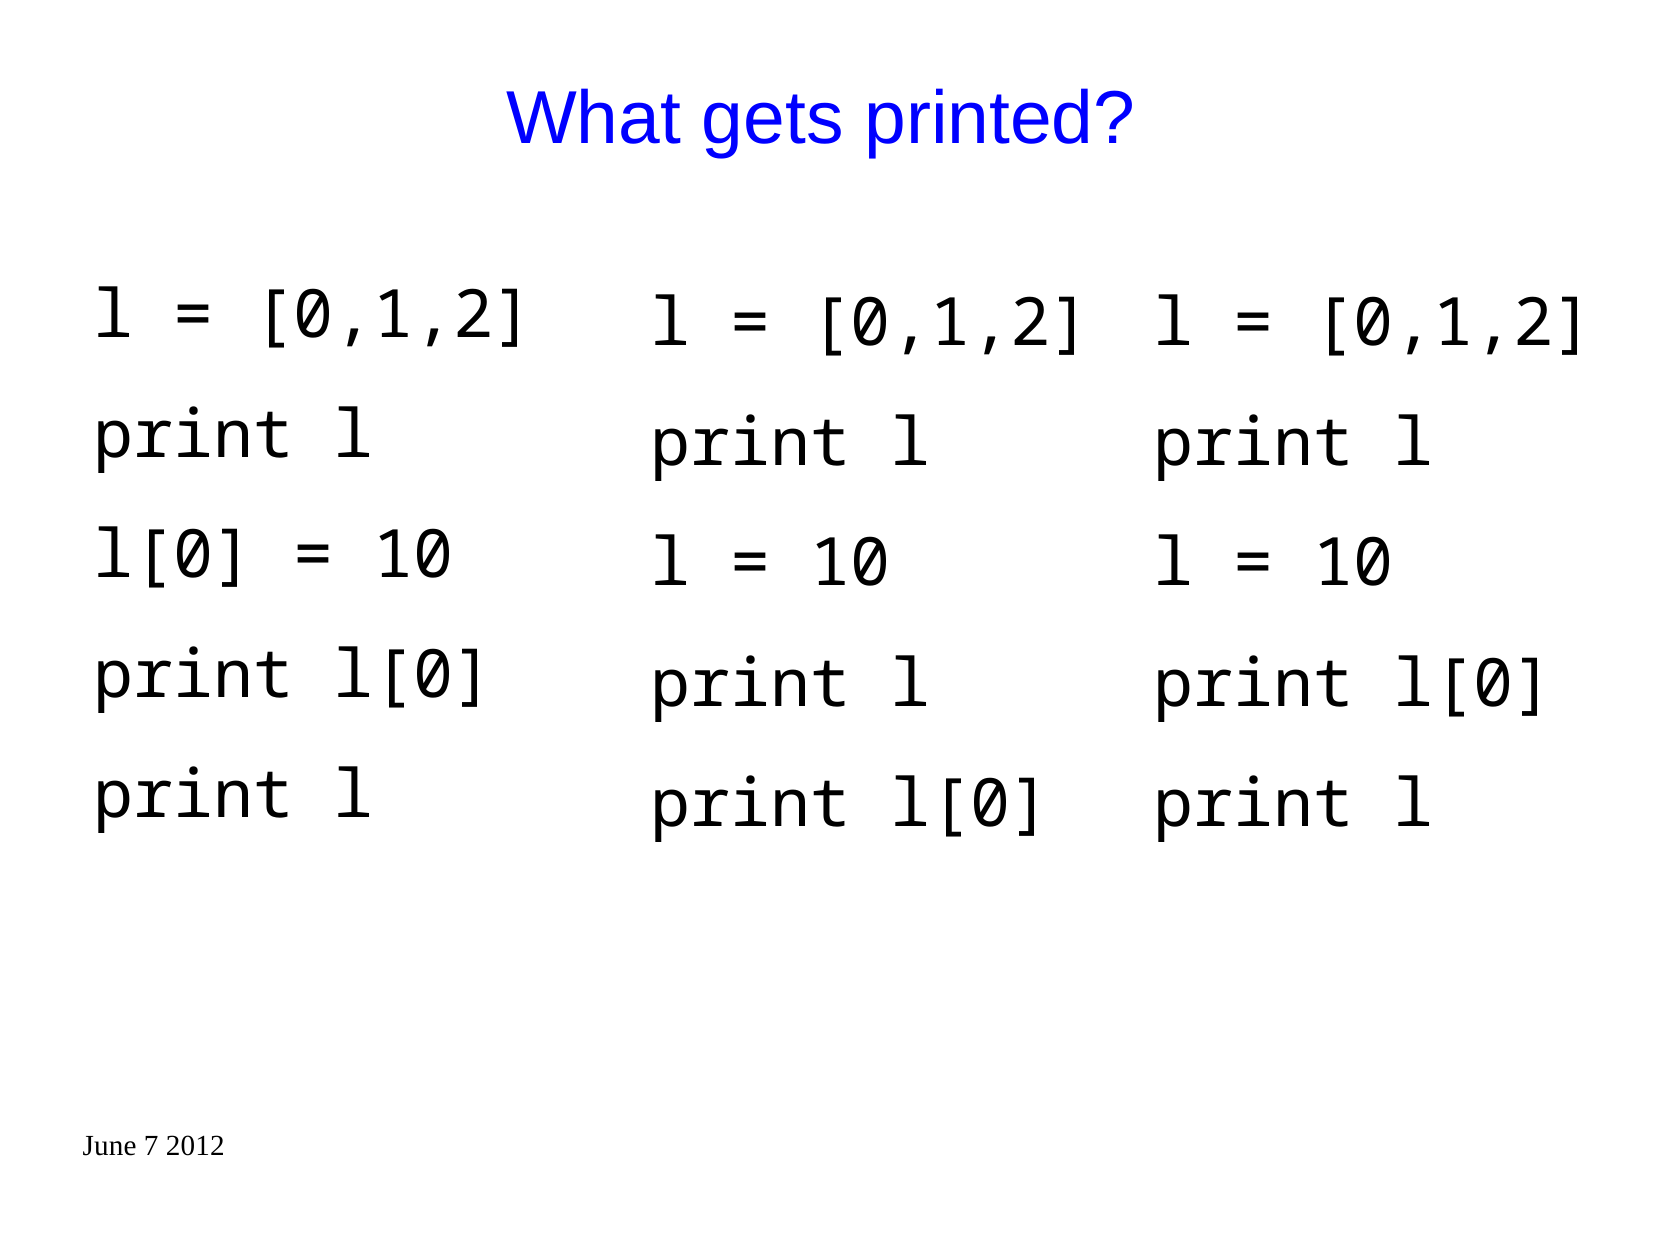

# What gets printed?
l = [0,1,2]
print l
l[0] = 10
print l[0]
print l
l = [0,1,2]
print l
l = 10
print l
print l[0]
l = [0,1,2]
print l
l = 10
print l[0]
print l
June 7 2012